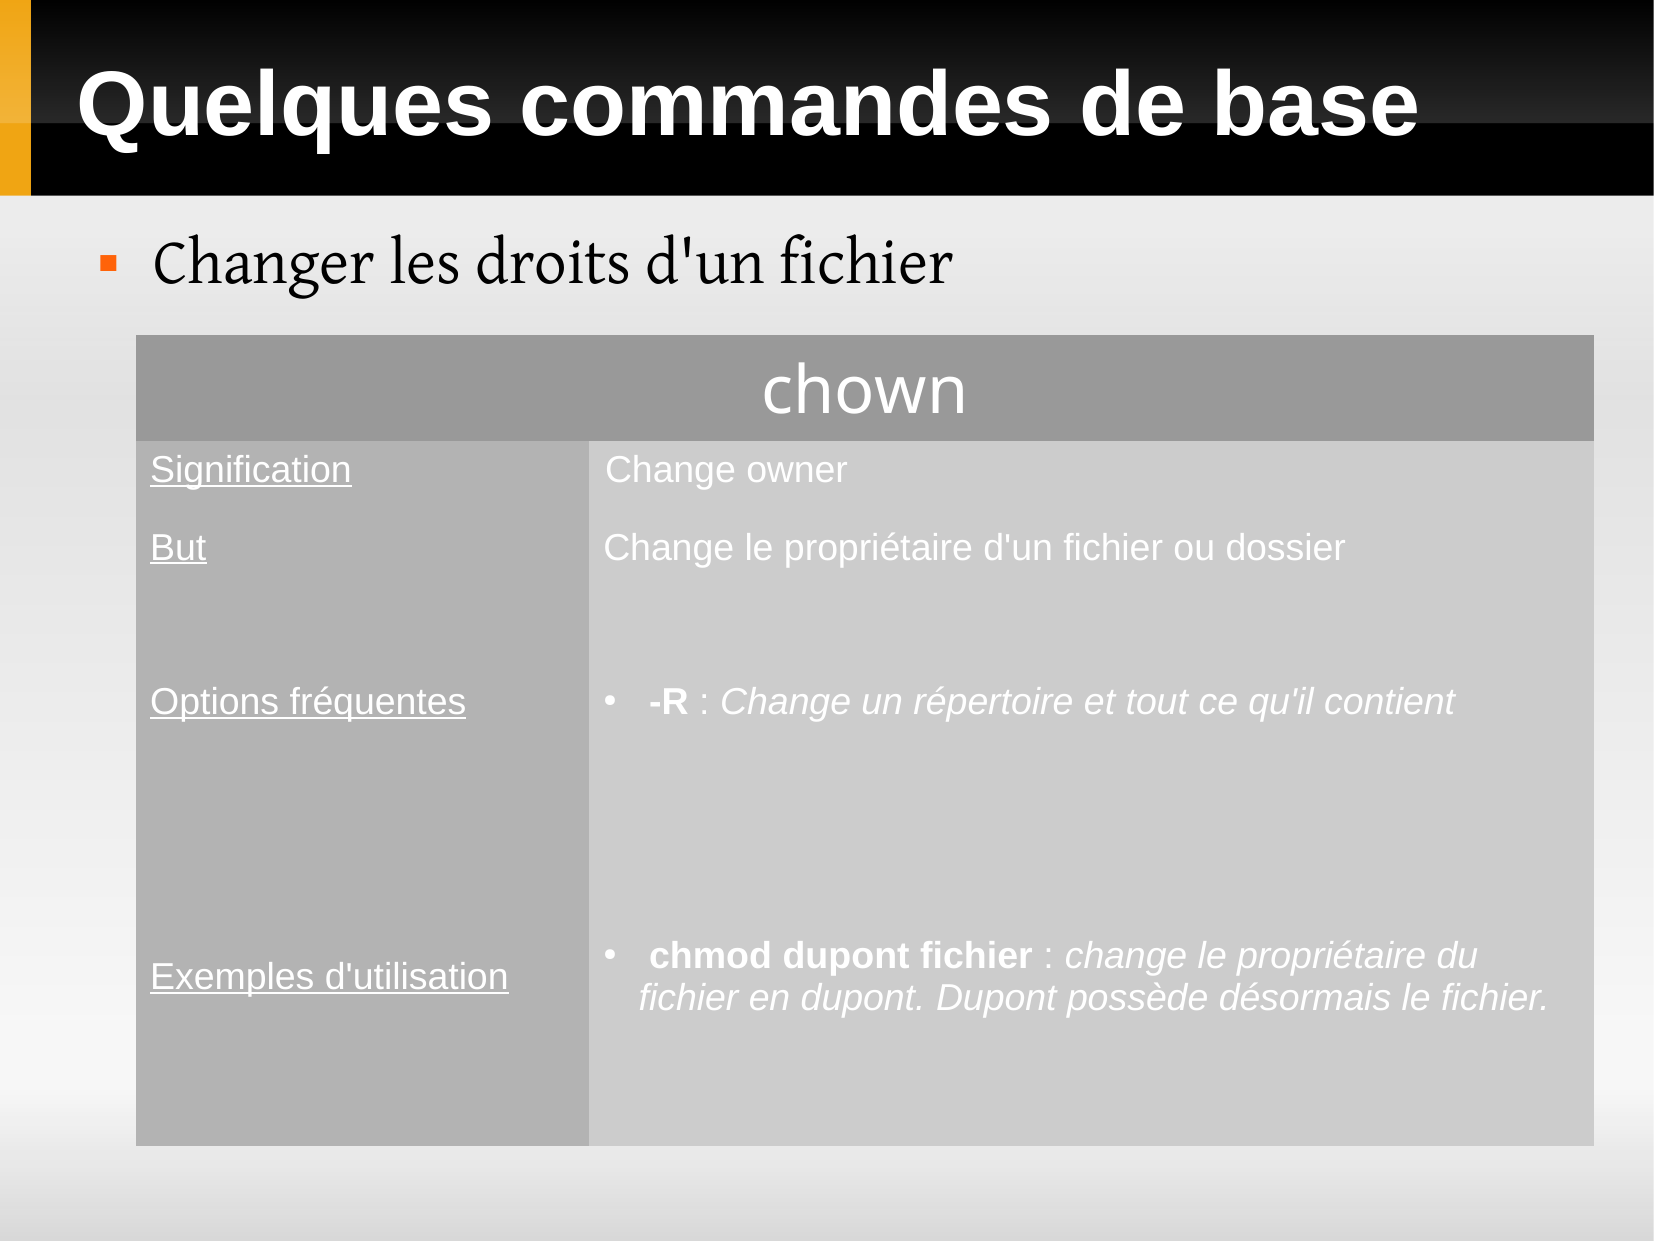

# Quelques commandes de base
Changer les droits d'un fichier
| chown | |
| --- | --- |
| Signification | Change owner |
| But | Change le propriétaire d'un fichier ou dossier |
| Options fréquentes | -R : Change un répertoire et tout ce qu'il contient |
| Exemples d'utilisation | chmod dupont fichier : change le propriétaire du fichier en dupont. Dupont possède désormais le fichier. |